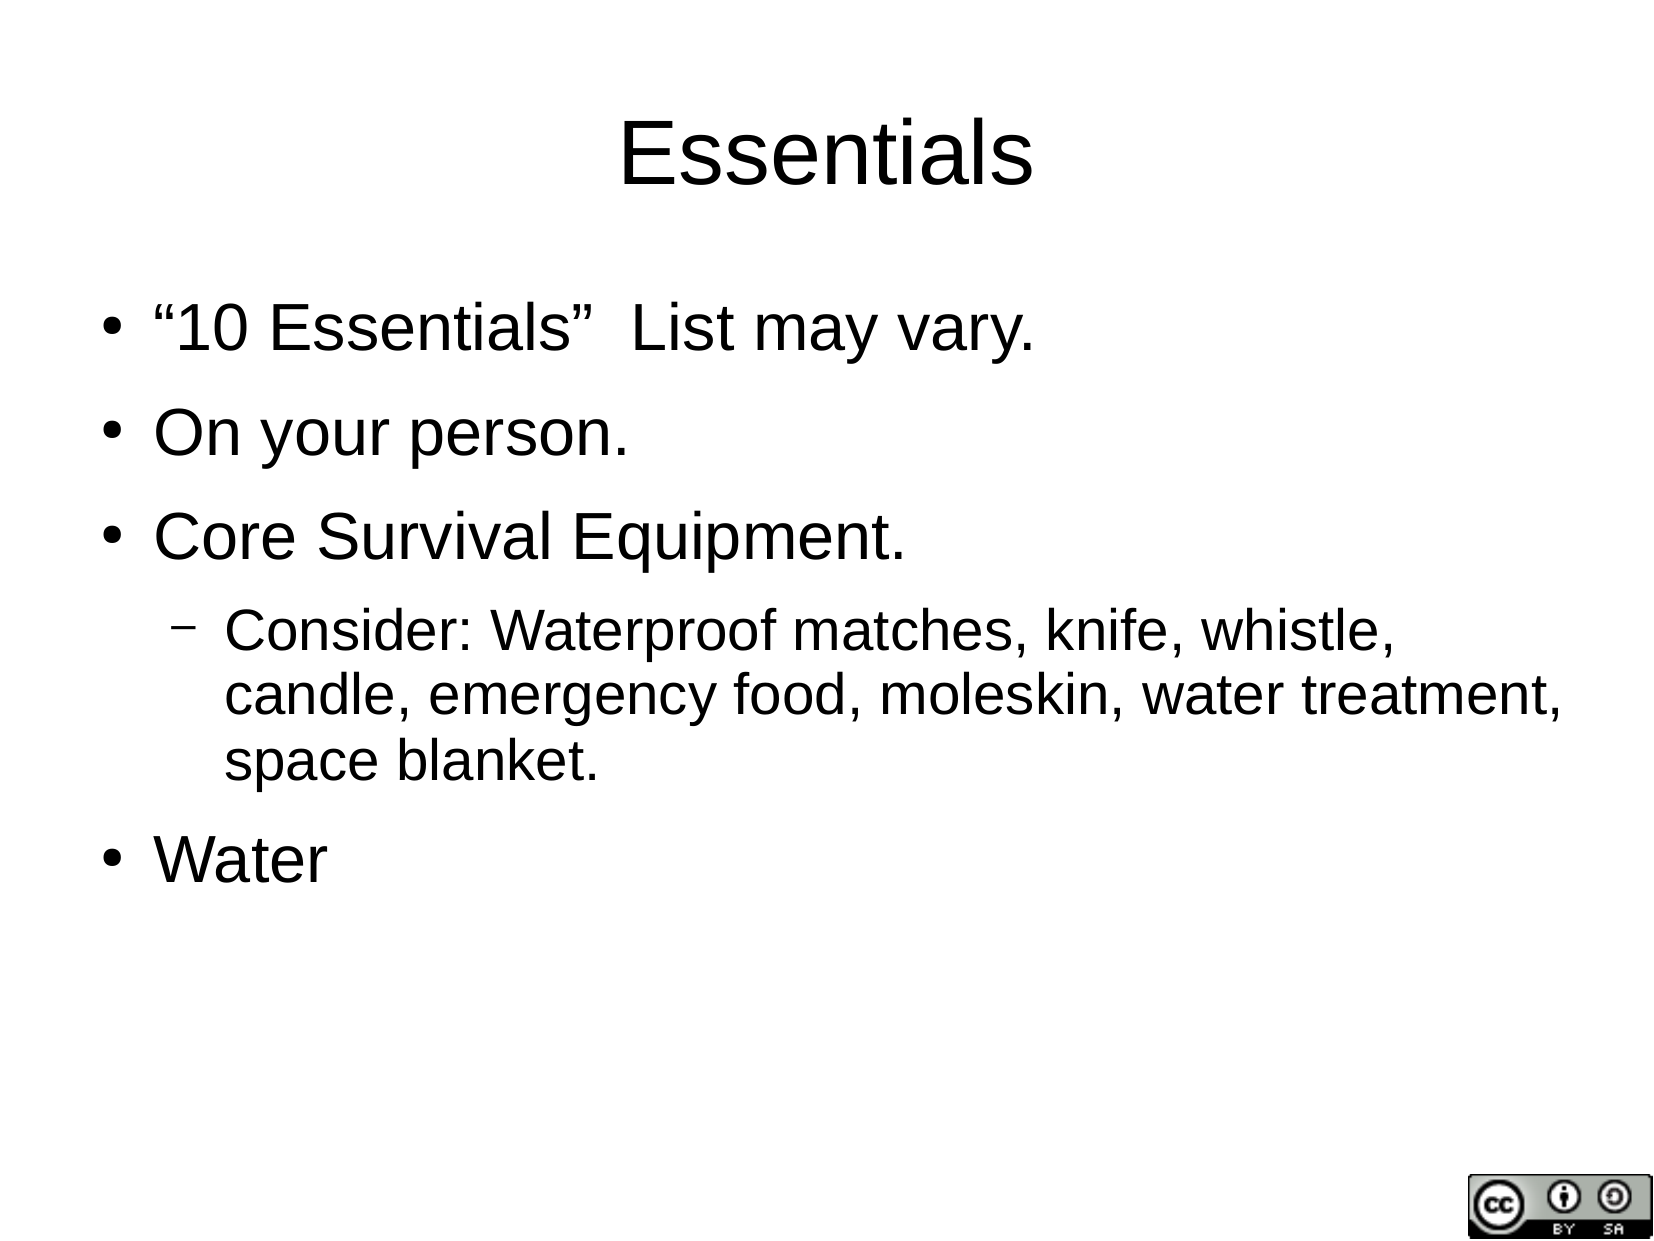

# Essentials
“10 Essentials” List may vary.
On your person.
Core Survival Equipment.
Consider: Waterproof matches, knife, whistle, candle, emergency food, moleskin, water treatment, space blanket.
Water